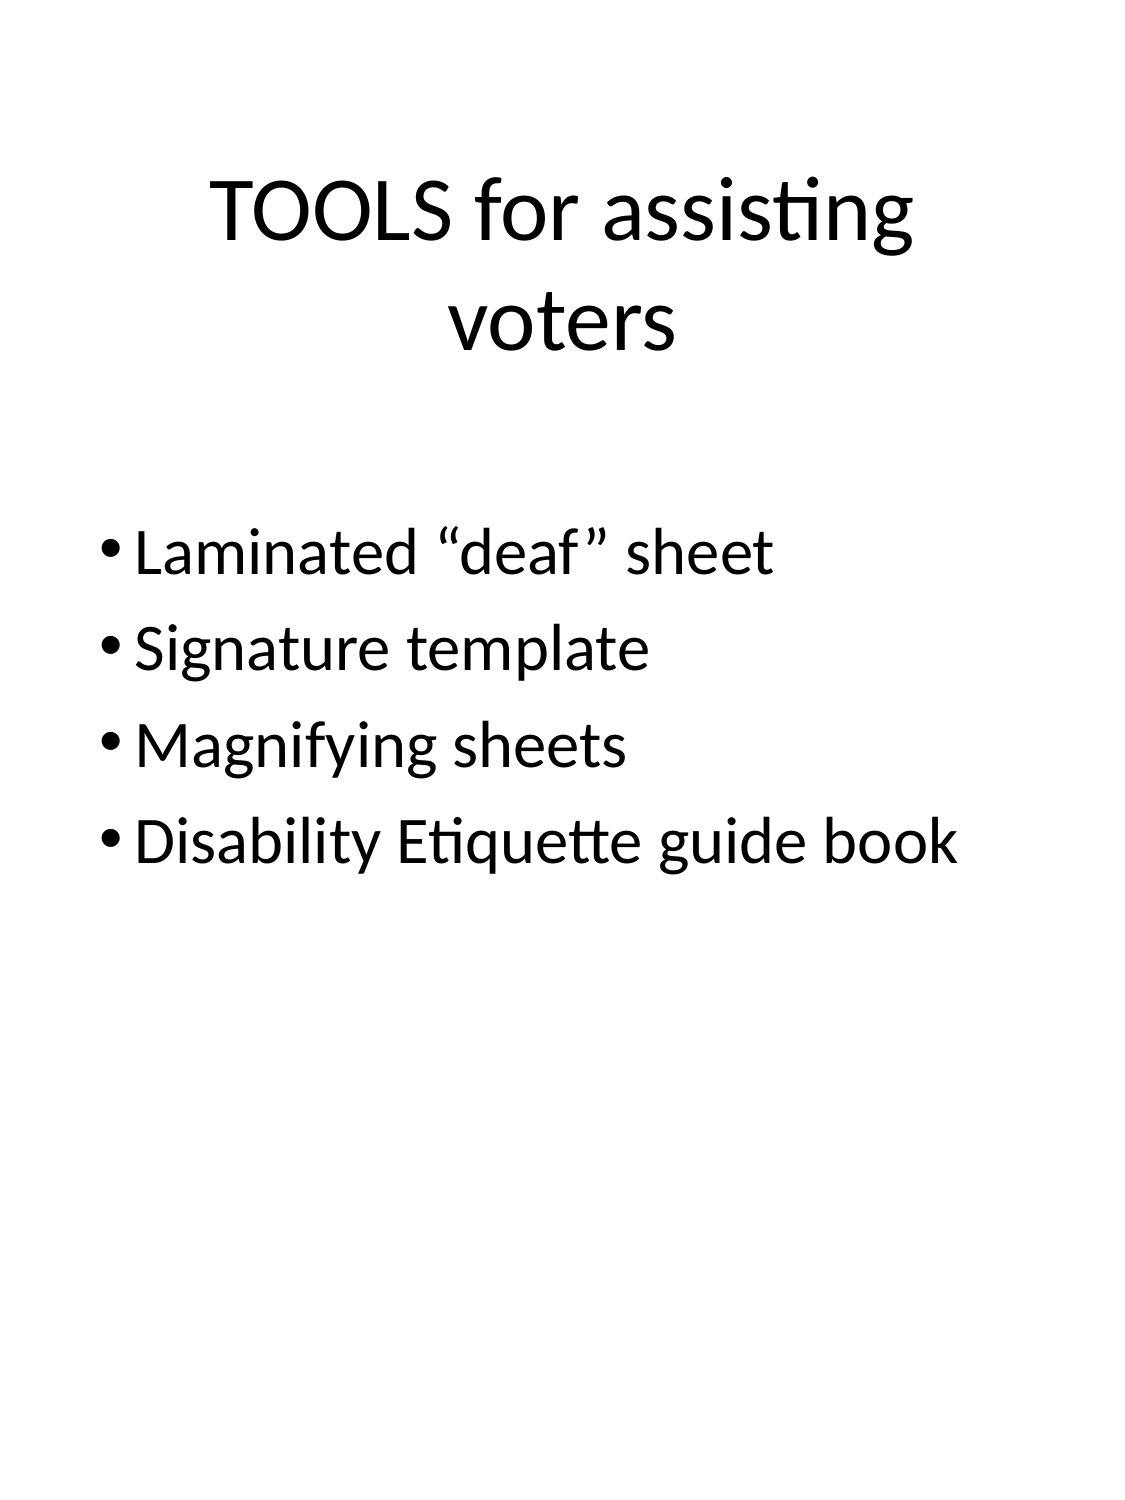

TOOLS for assisting voters
Laminated “deaf” sheet
Signature template
Magnifying sheets
Disability Etiquette guide book